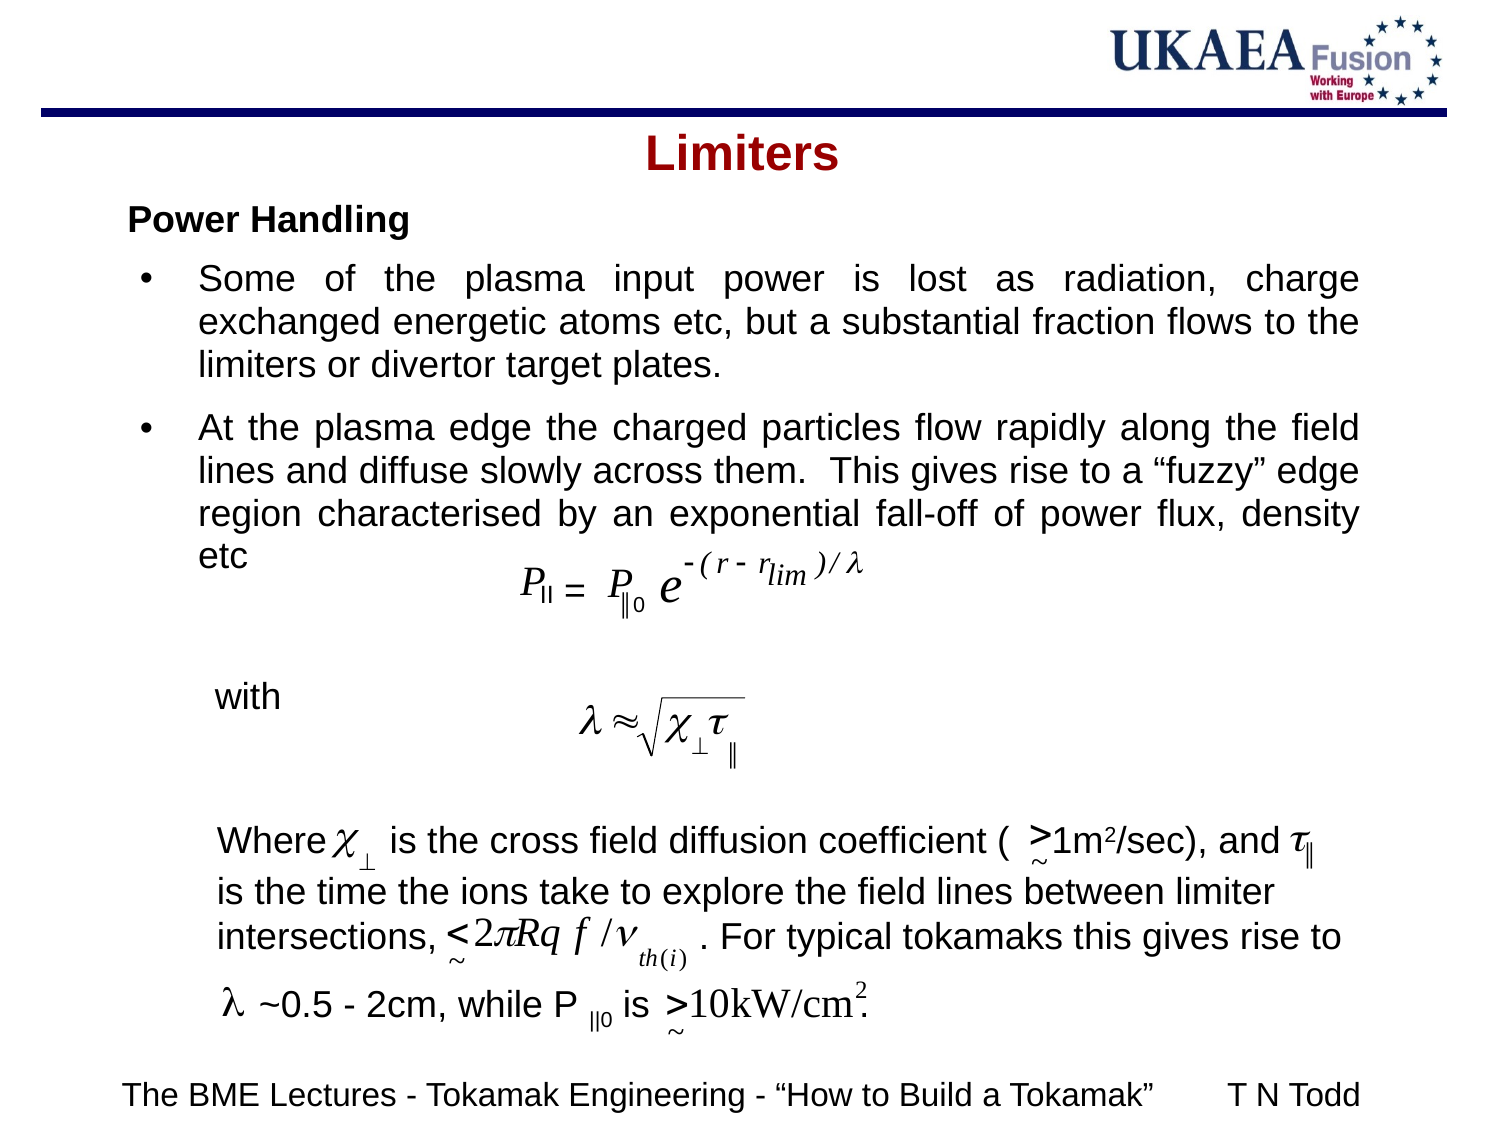

Limiters
Power Handling
Some of the plasma input power is lost as radiation, charge exchanged energetic atoms etc, but a substantial fraction flows to the limiters or divertor target plates.
At the plasma edge the charged particles flow rapidly along the field lines and diffuse slowly across them. This gives rise to a “fuzzy” edge region characterised by an exponential fall-off of power flux, density etc
II = ║0
with
║
Where is the cross field diffusion coefficient ( 1m2/sec), and ║ is the time the ions take to explore the field lines between limiter intersections, . For typical tokamaks this gives rise to
 ~0.5 - 2cm, while P ||0 is .